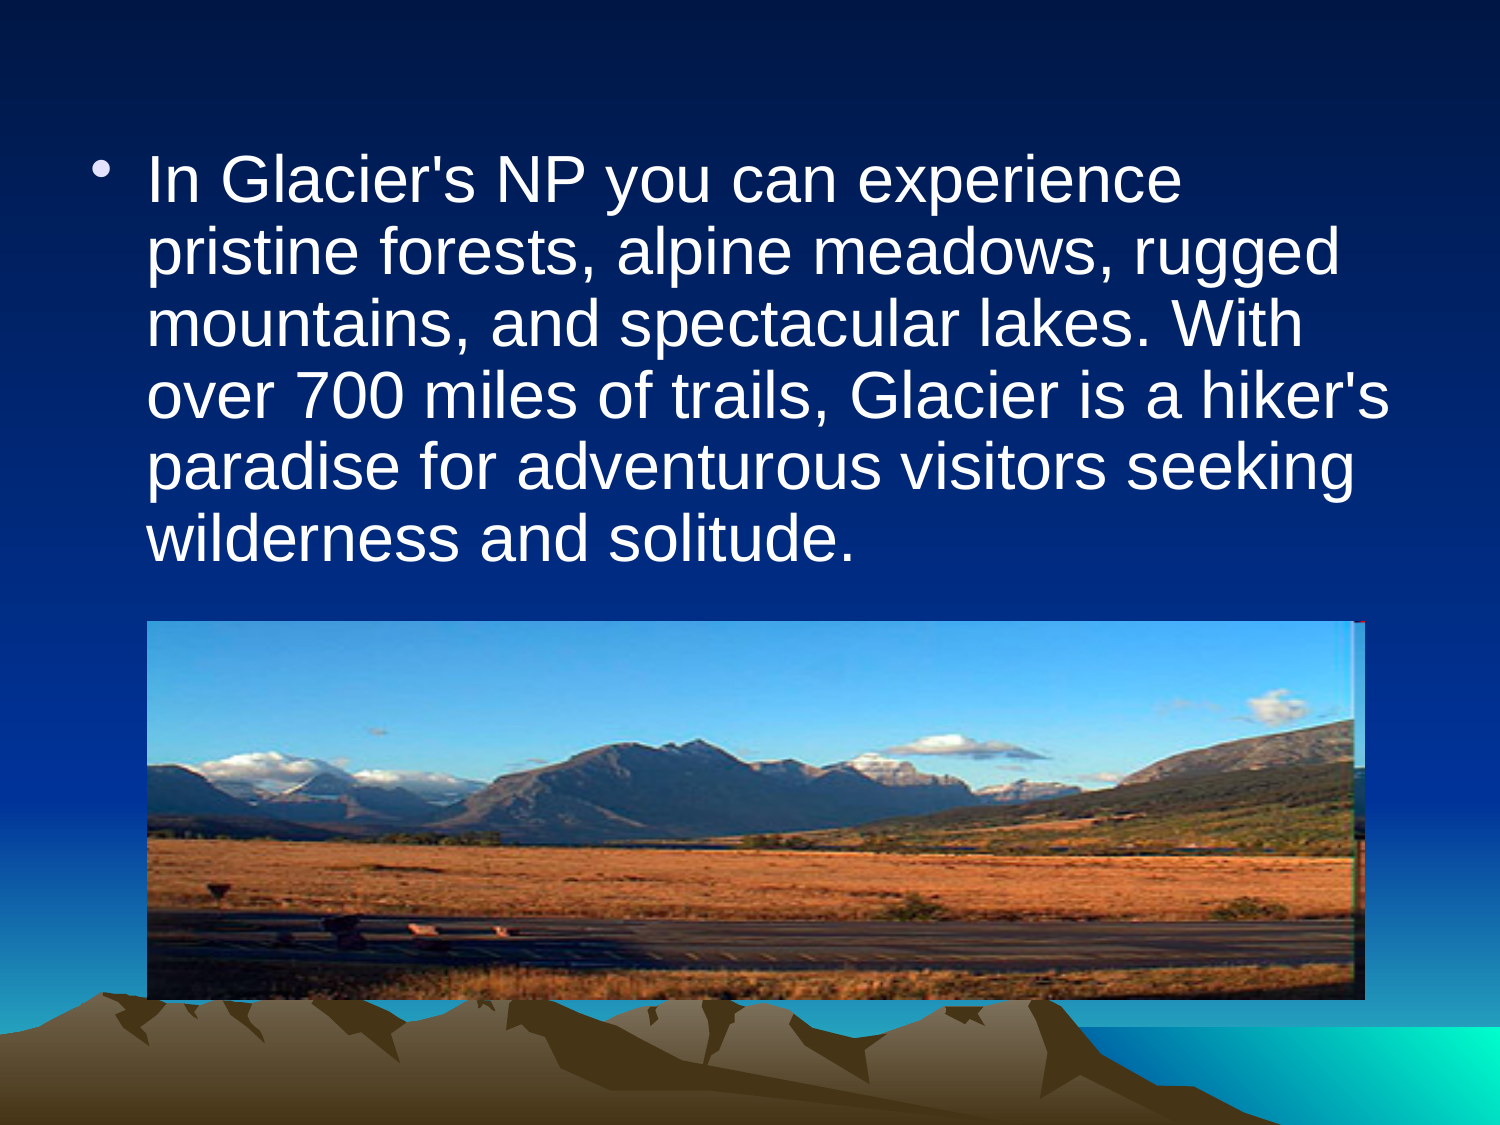

# In Glacier's NP you can experience pristine forests, alpine meadows, rugged mountains, and spectacular lakes. With over 700 miles of trails, Glacier is a hiker's paradise for adventurous visitors seeking wilderness and solitude.